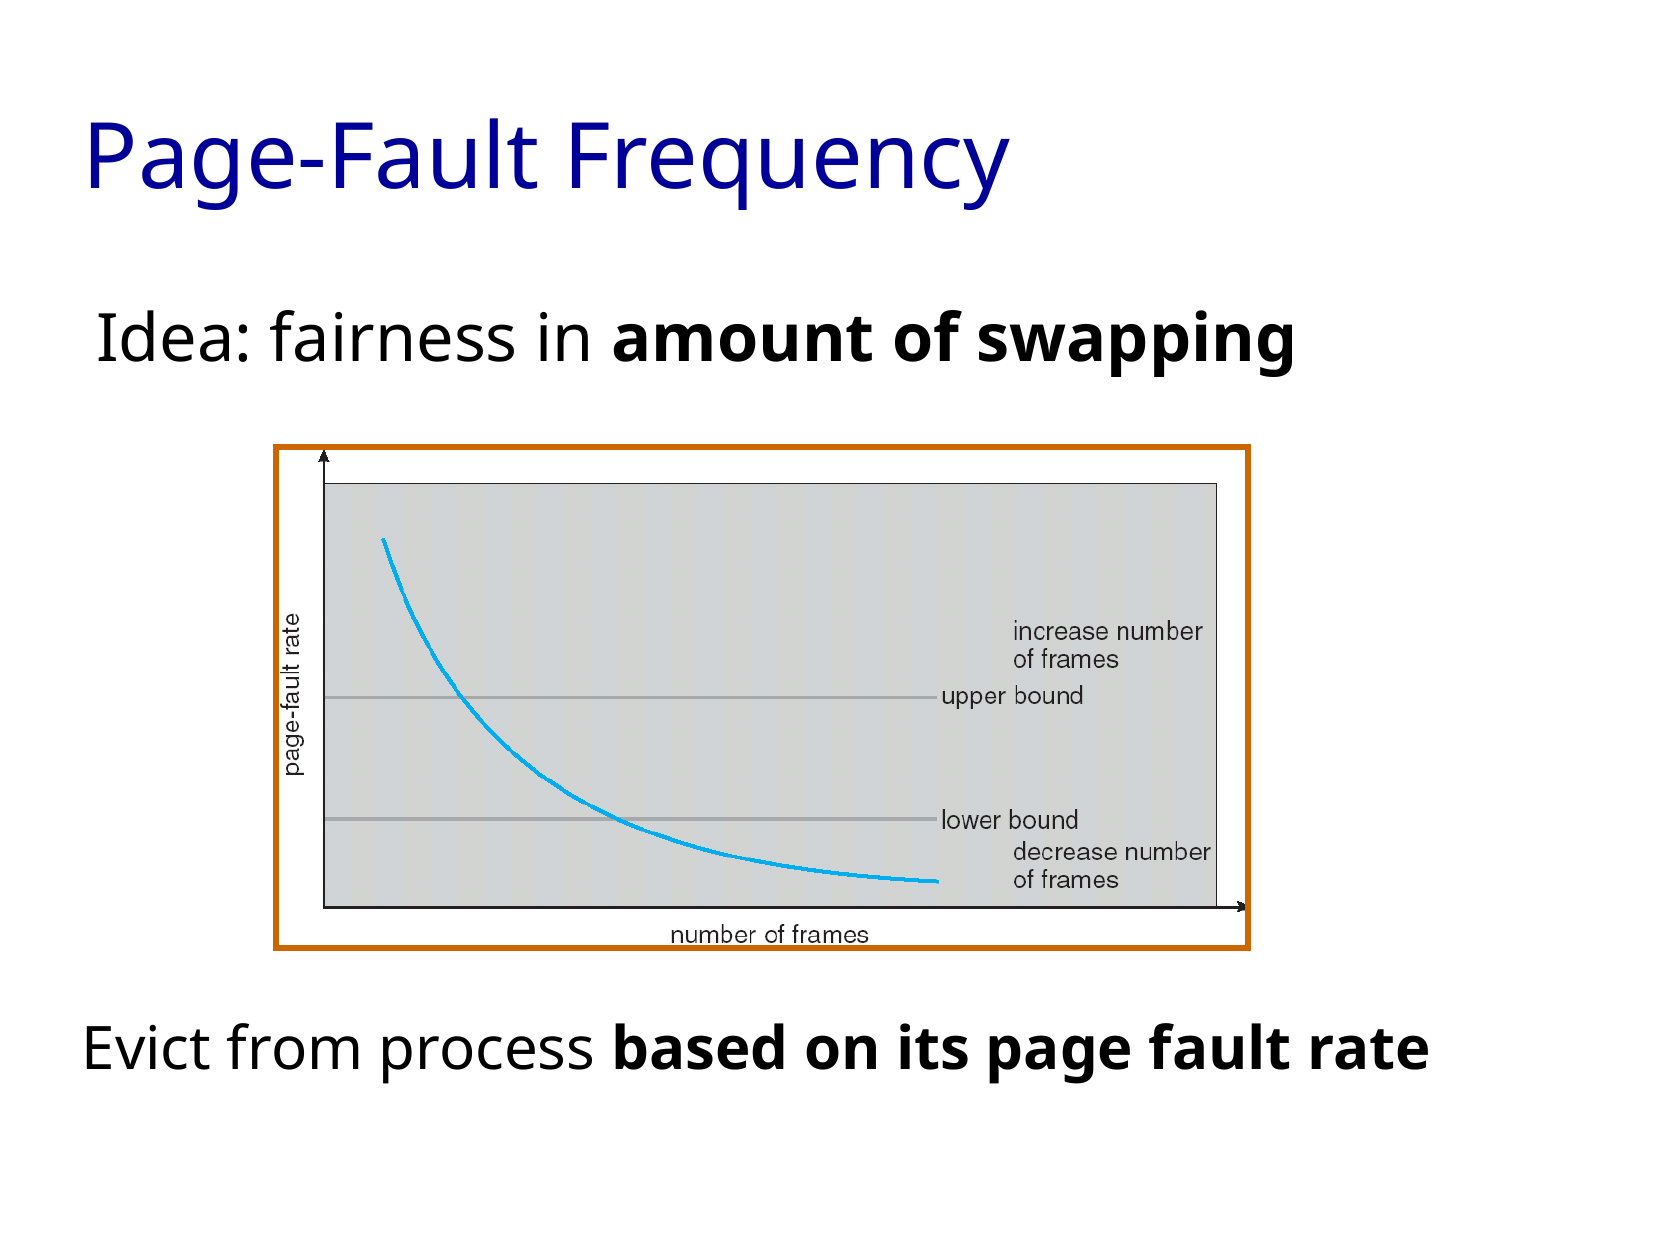

# Page-Fault Frequency
Idea: fairness in amount of swapping
Evict from process based on its page fault rate